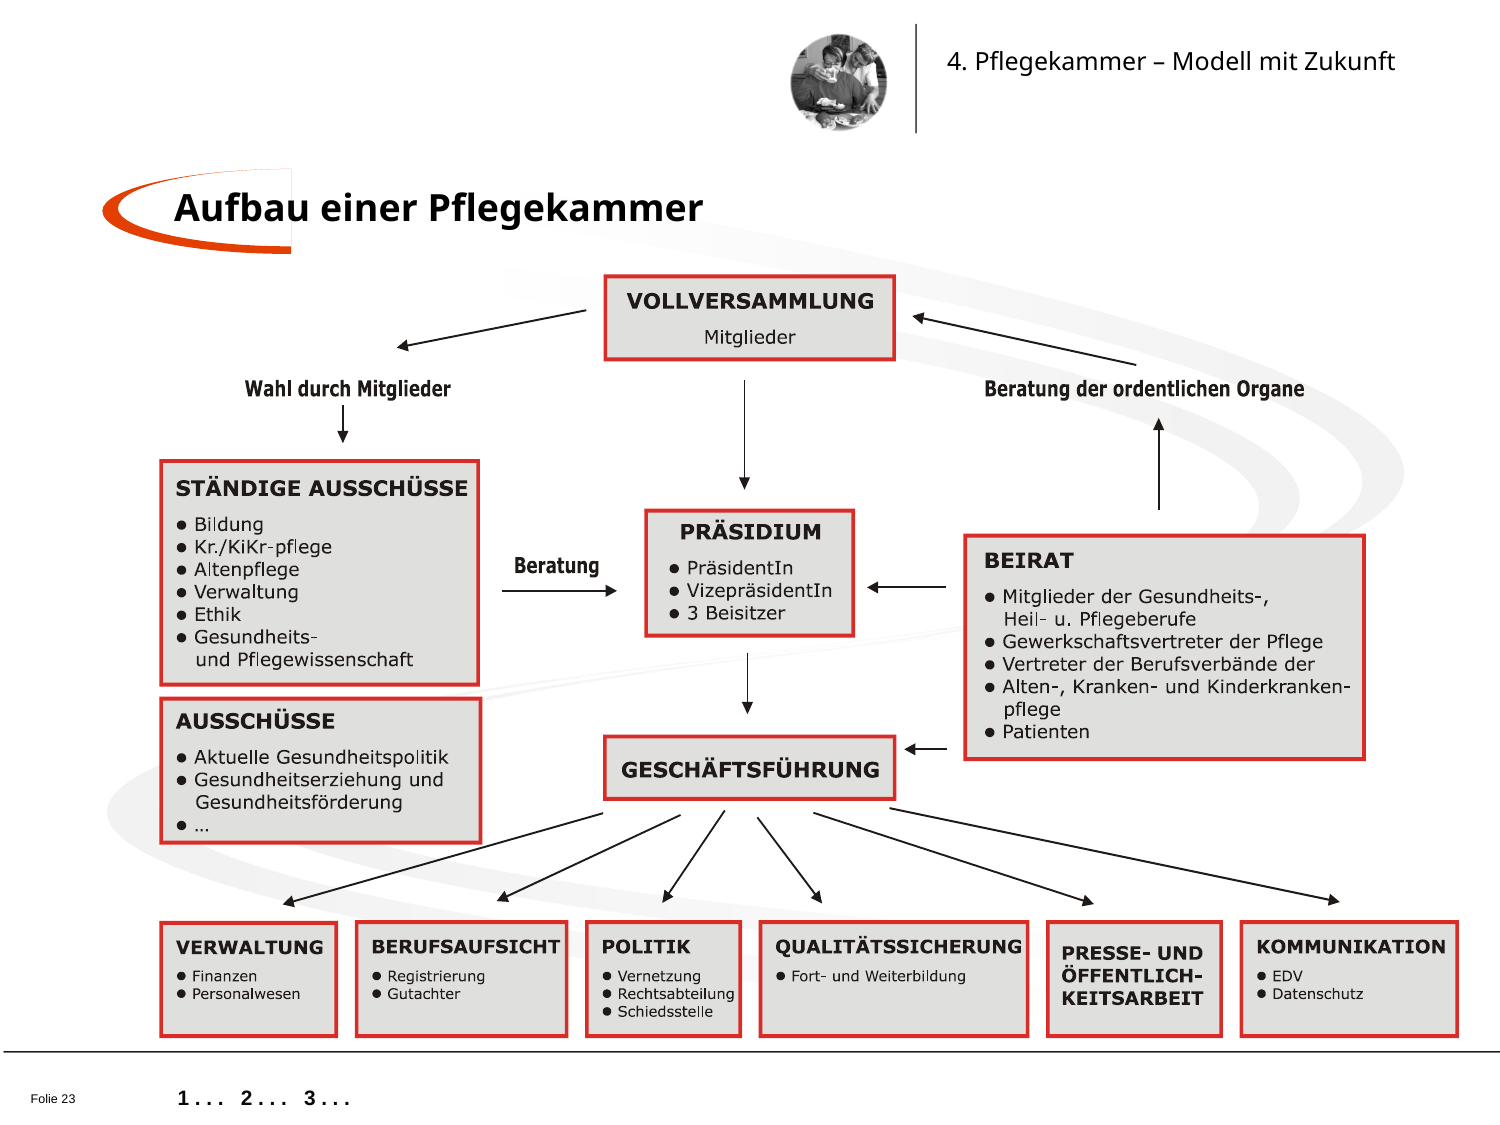

4. Pflegekammer – Modell mit Zukunft
Aufbau einer Pflegekammer
1 . . . 2 . . . 3 . . .
Folie